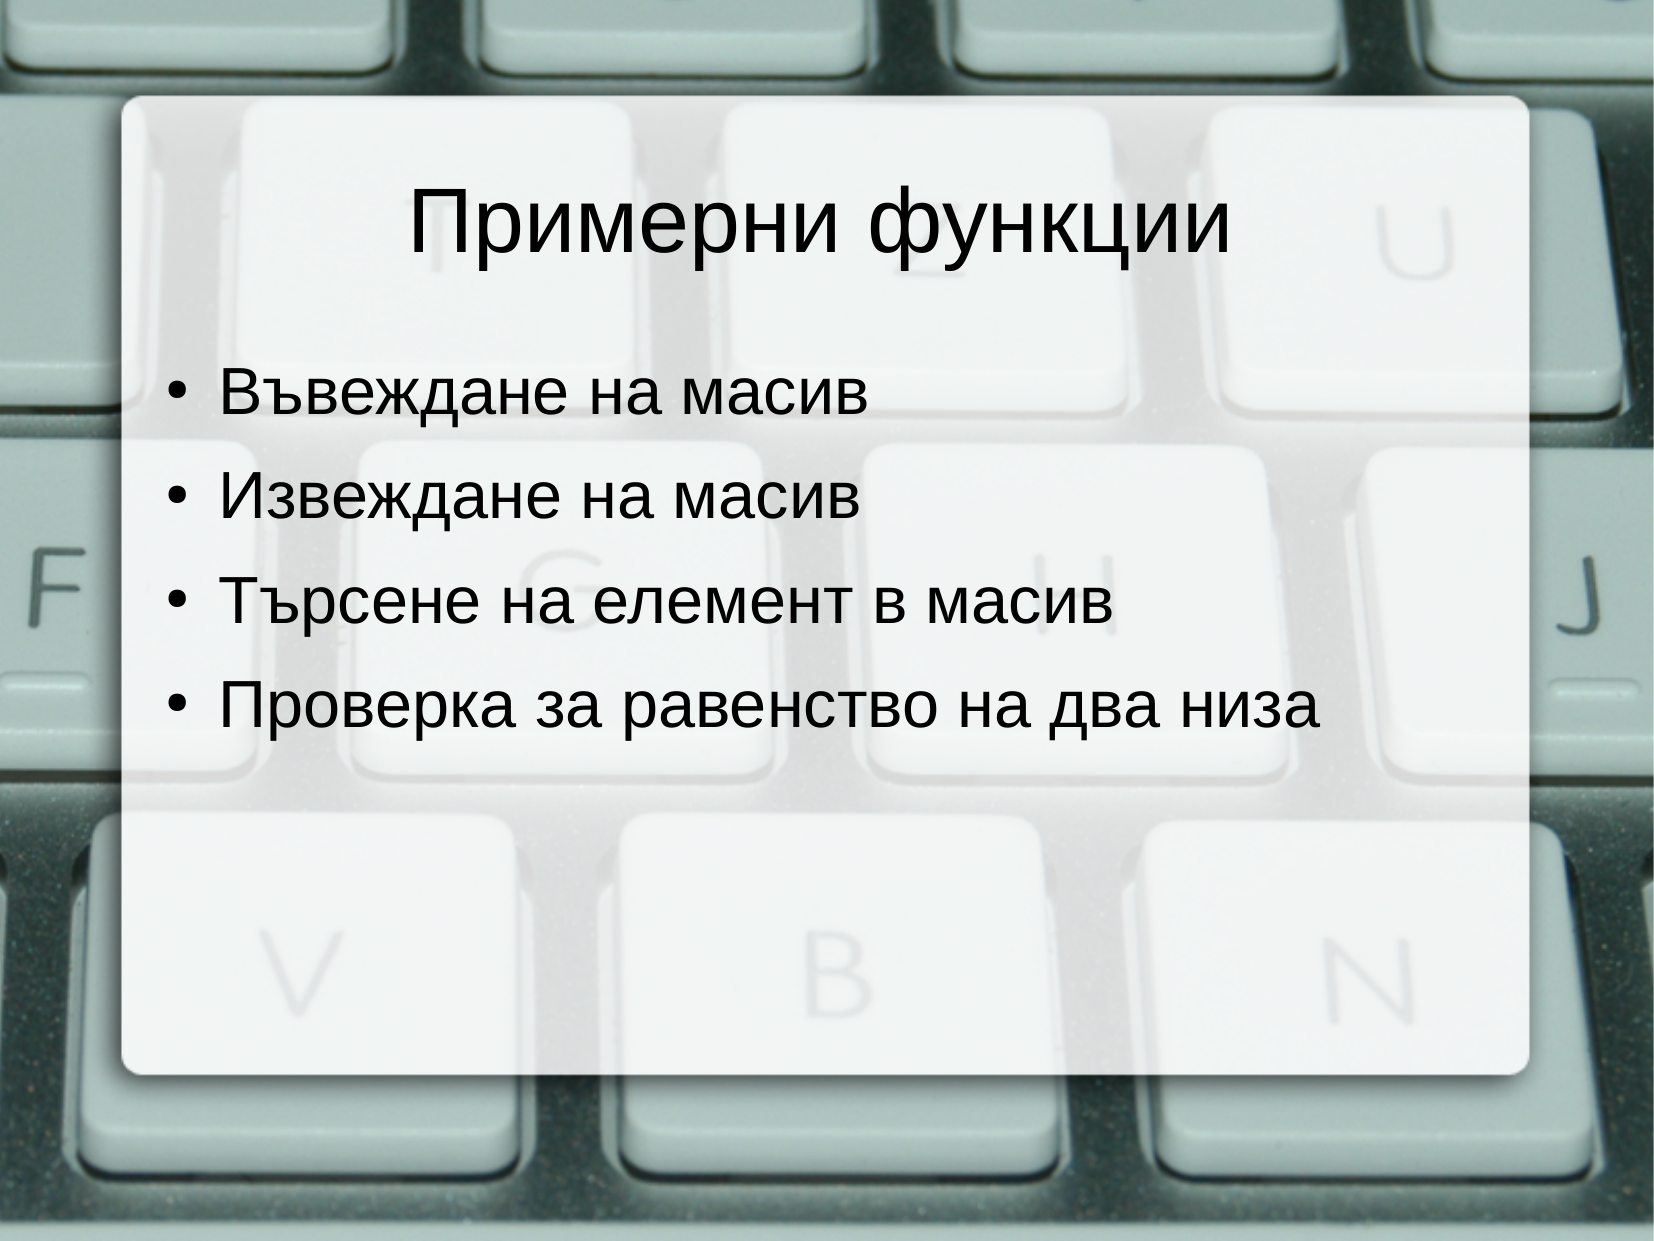

# Примерни функции
Въвеждане на масив
Извеждане на масив
Търсене на елемент в масив
Проверка за равенство на два низа